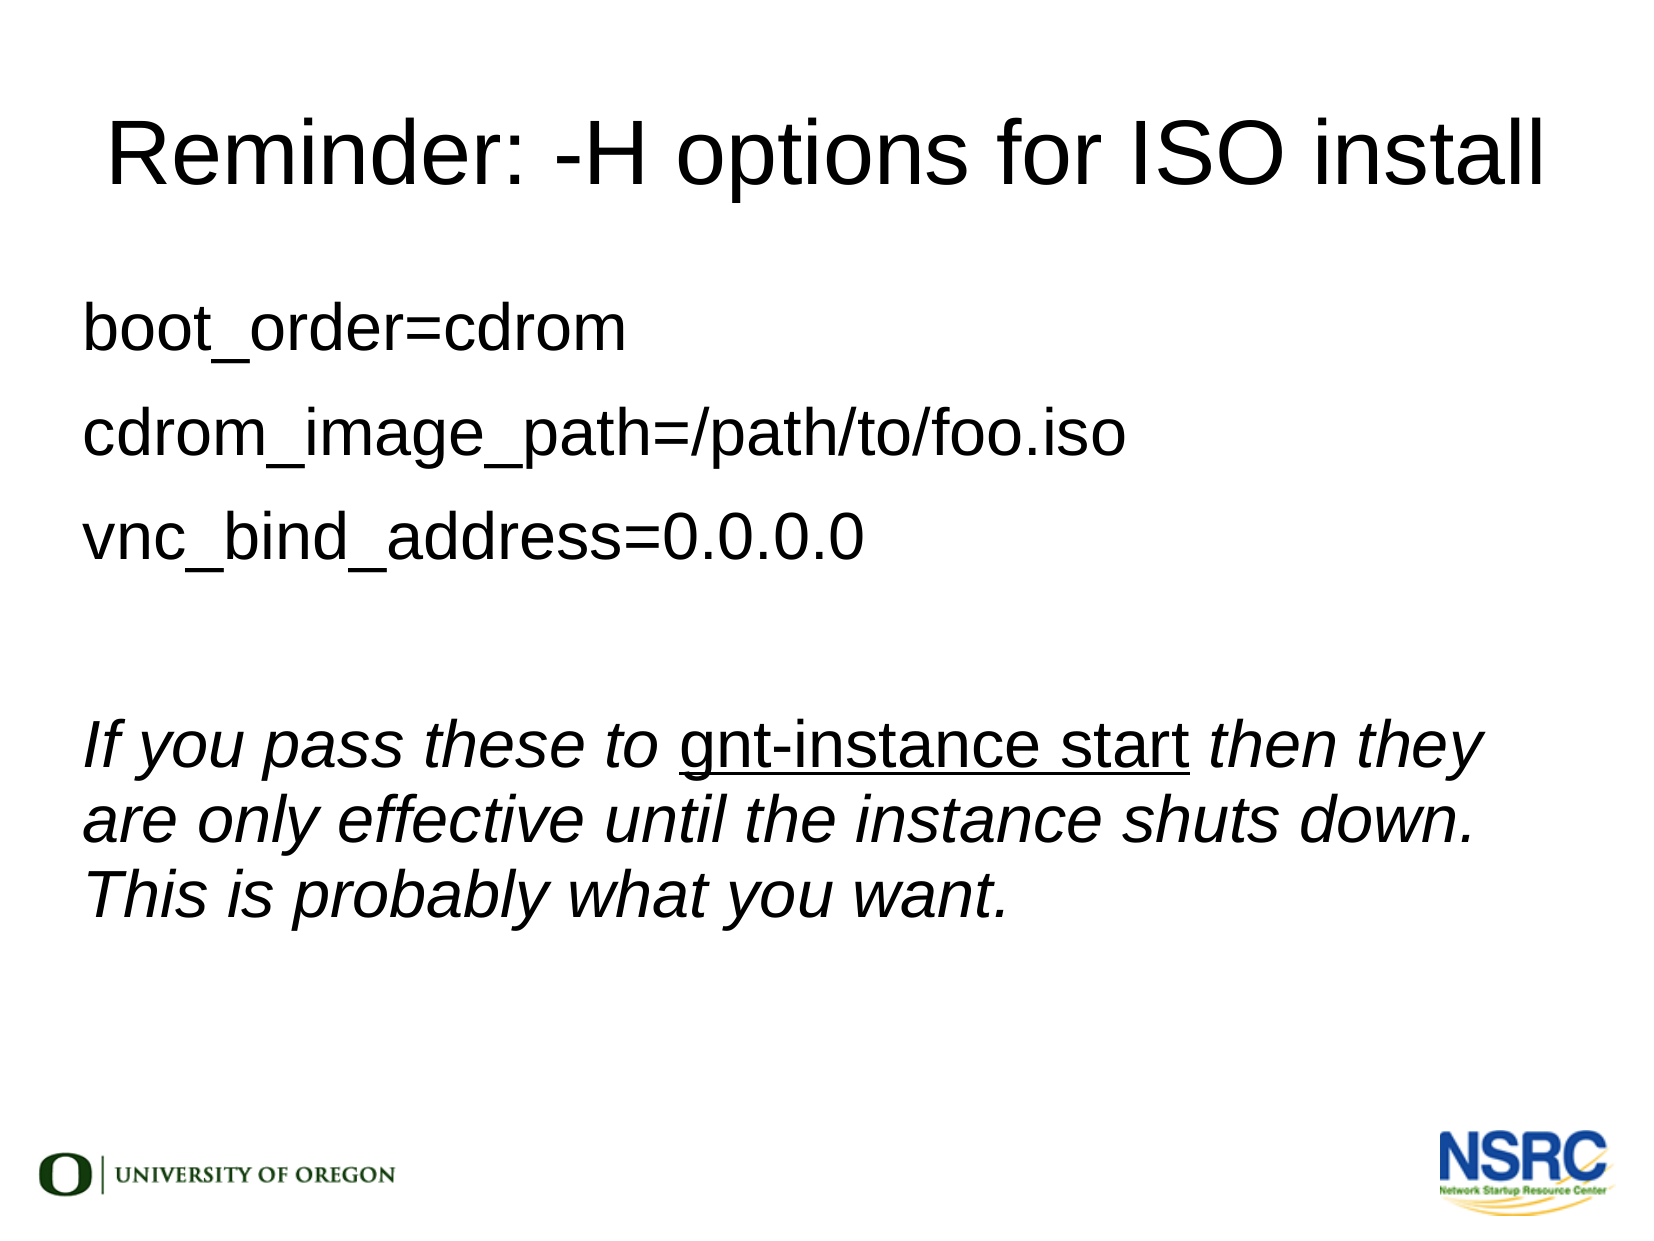

# Reminder: -H options for ISO install
boot_order=cdrom
cdrom_image_path=/path/to/foo.iso
vnc_bind_address=0.0.0.0
If you pass these to gnt-instance start then they are only effective until the instance shuts down. This is probably what you want.